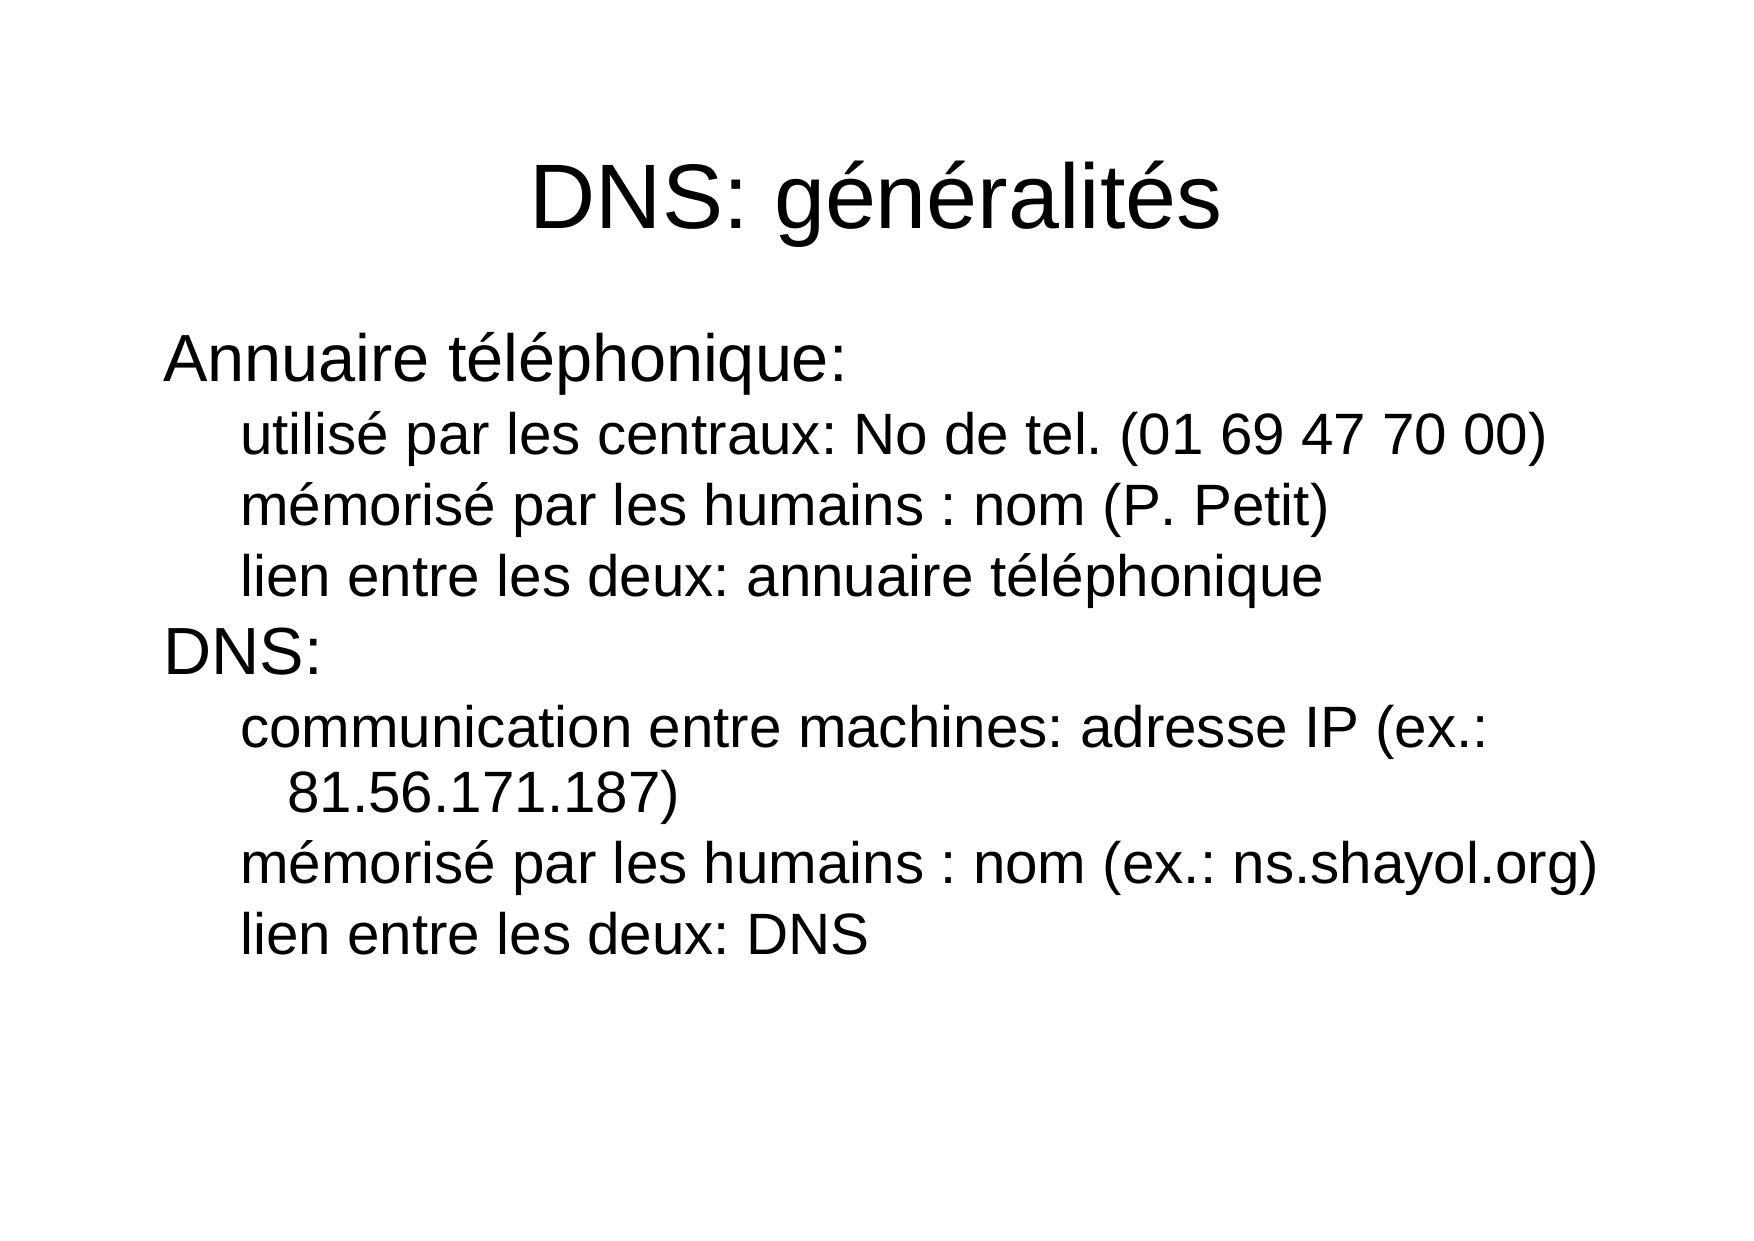

# DNS: généralités
Annuaire téléphonique:
utilisé par les centraux: No de tel. (01 69 47 70 00)
mémorisé par les humains : nom (P. Petit)
lien entre les deux: annuaire téléphonique
DNS:
communication entre machines: adresse IP (ex.: 81.56.171.187)
mémorisé par les humains : nom (ex.: ns.shayol.org)
lien entre les deux: DNS